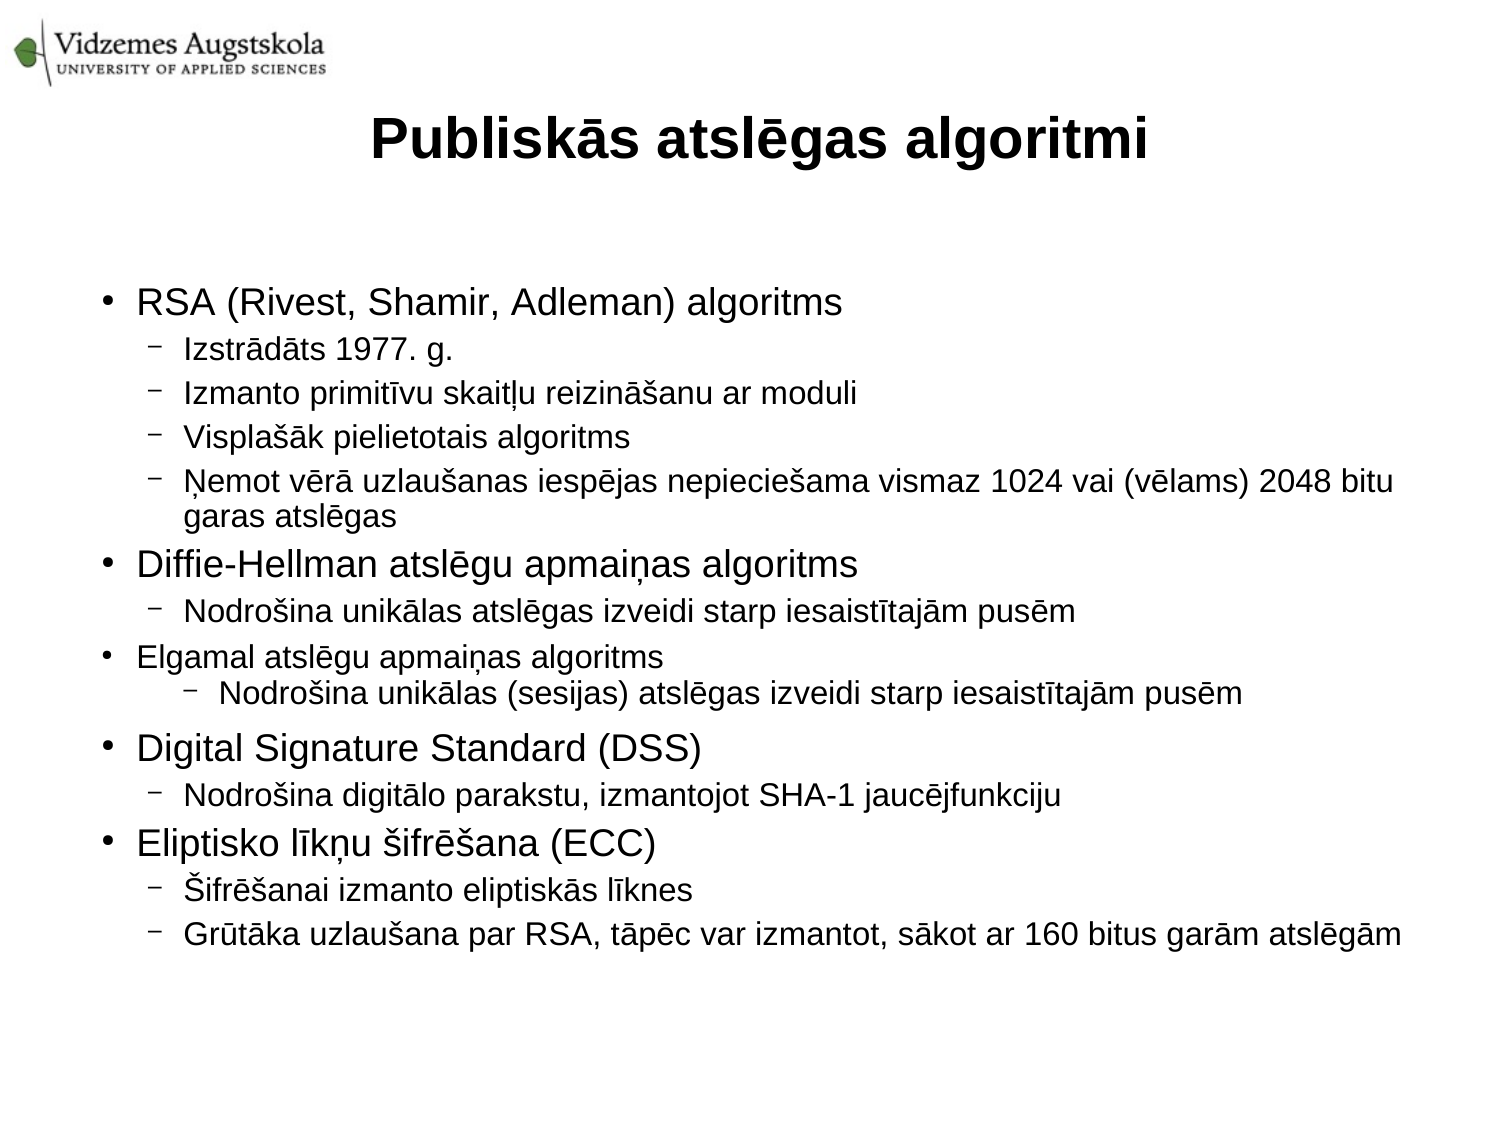

# Publiskās atslēgas algoritmi
RSA (Rivest, Shamir, Adleman) algoritms
Izstrādāts 1977. g.
Izmanto primitīvu skaitļu reizināšanu ar moduli
Visplašāk pielietotais algoritms
Ņemot vērā uzlaušanas iespējas nepieciešama vismaz 1024 vai (vēlams) 2048 bitu garas atslēgas
Diffie-Hellman atslēgu apmaiņas algoritms
Nodrošina unikālas atslēgas izveidi starp iesaistītajām pusēm
Elgamal atslēgu apmaiņas algoritms
Nodrošina unikālas (sesijas) atslēgas izveidi starp iesaistītajām pusēm
Digital Signature Standard (DSS)
Nodrošina digitālo parakstu, izmantojot SHA-1 jaucējfunkciju
Eliptisko līkņu šifrēšana (ECC)
Šifrēšanai izmanto eliptiskās līknes
Grūtāka uzlaušana par RSA, tāpēc var izmantot, sākot ar 160 bitus garām atslēgām